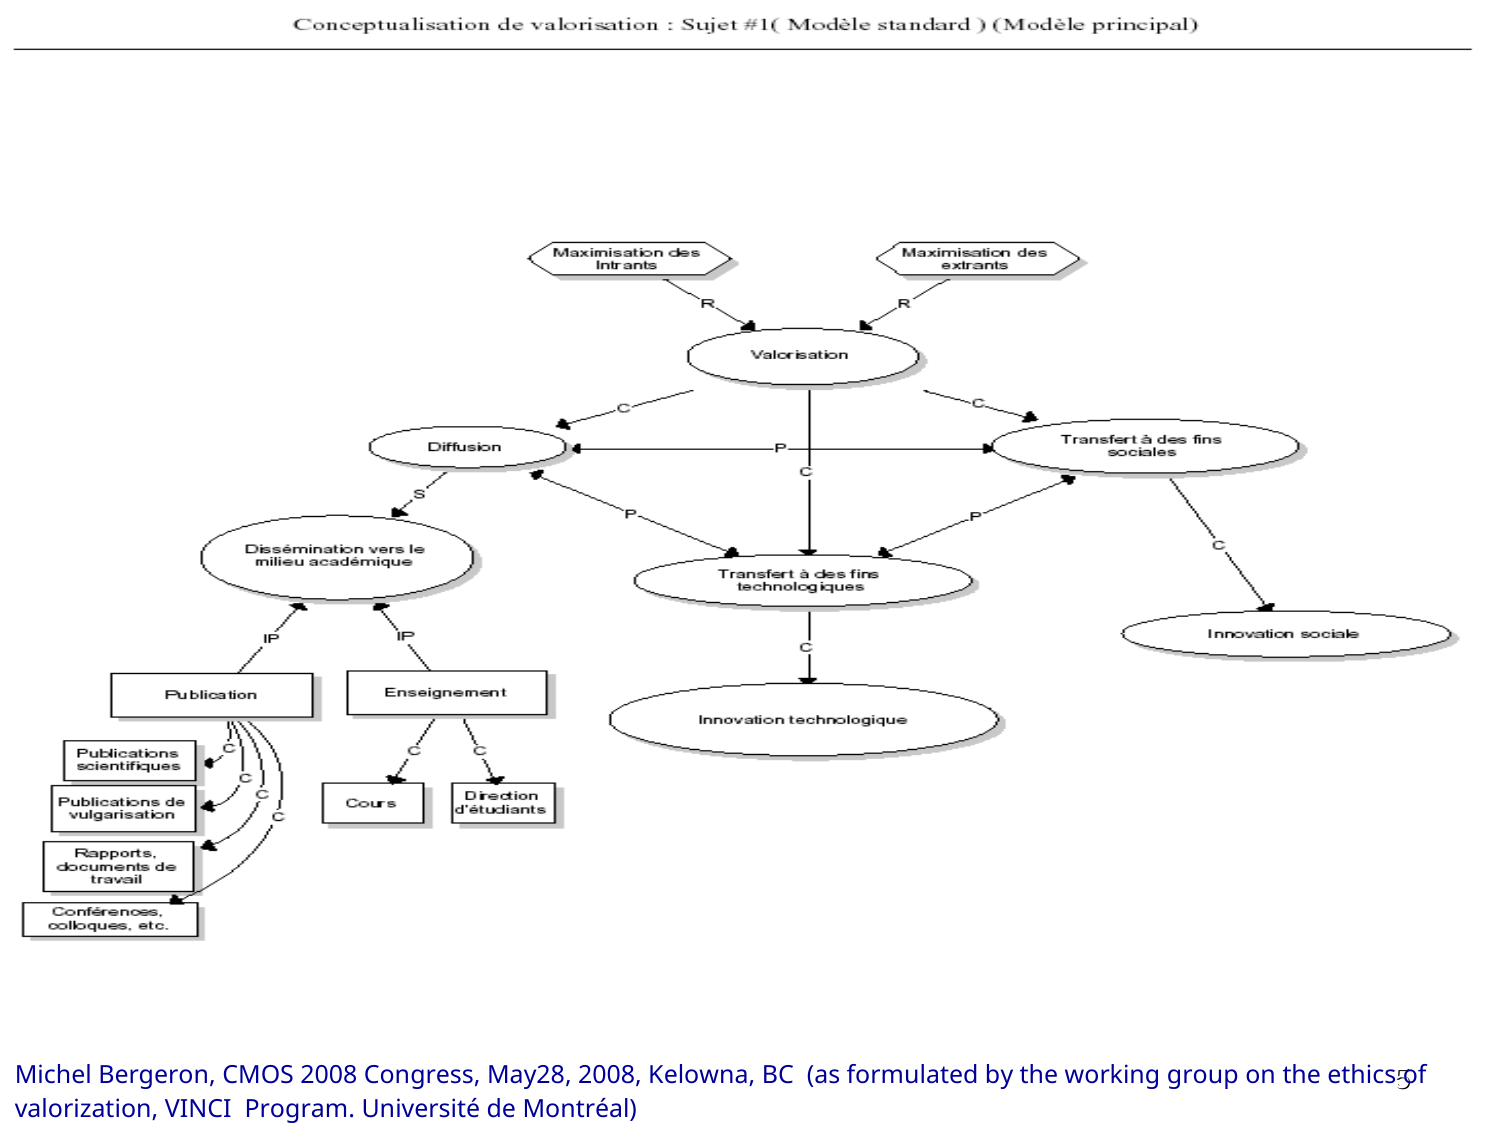

Michel Bergeron, CMOS 2008 Congress, May28, 2008, Kelowna, BC (as formulated by the working group on the ethics of valorization, VINCI Program. Université de Montréal)